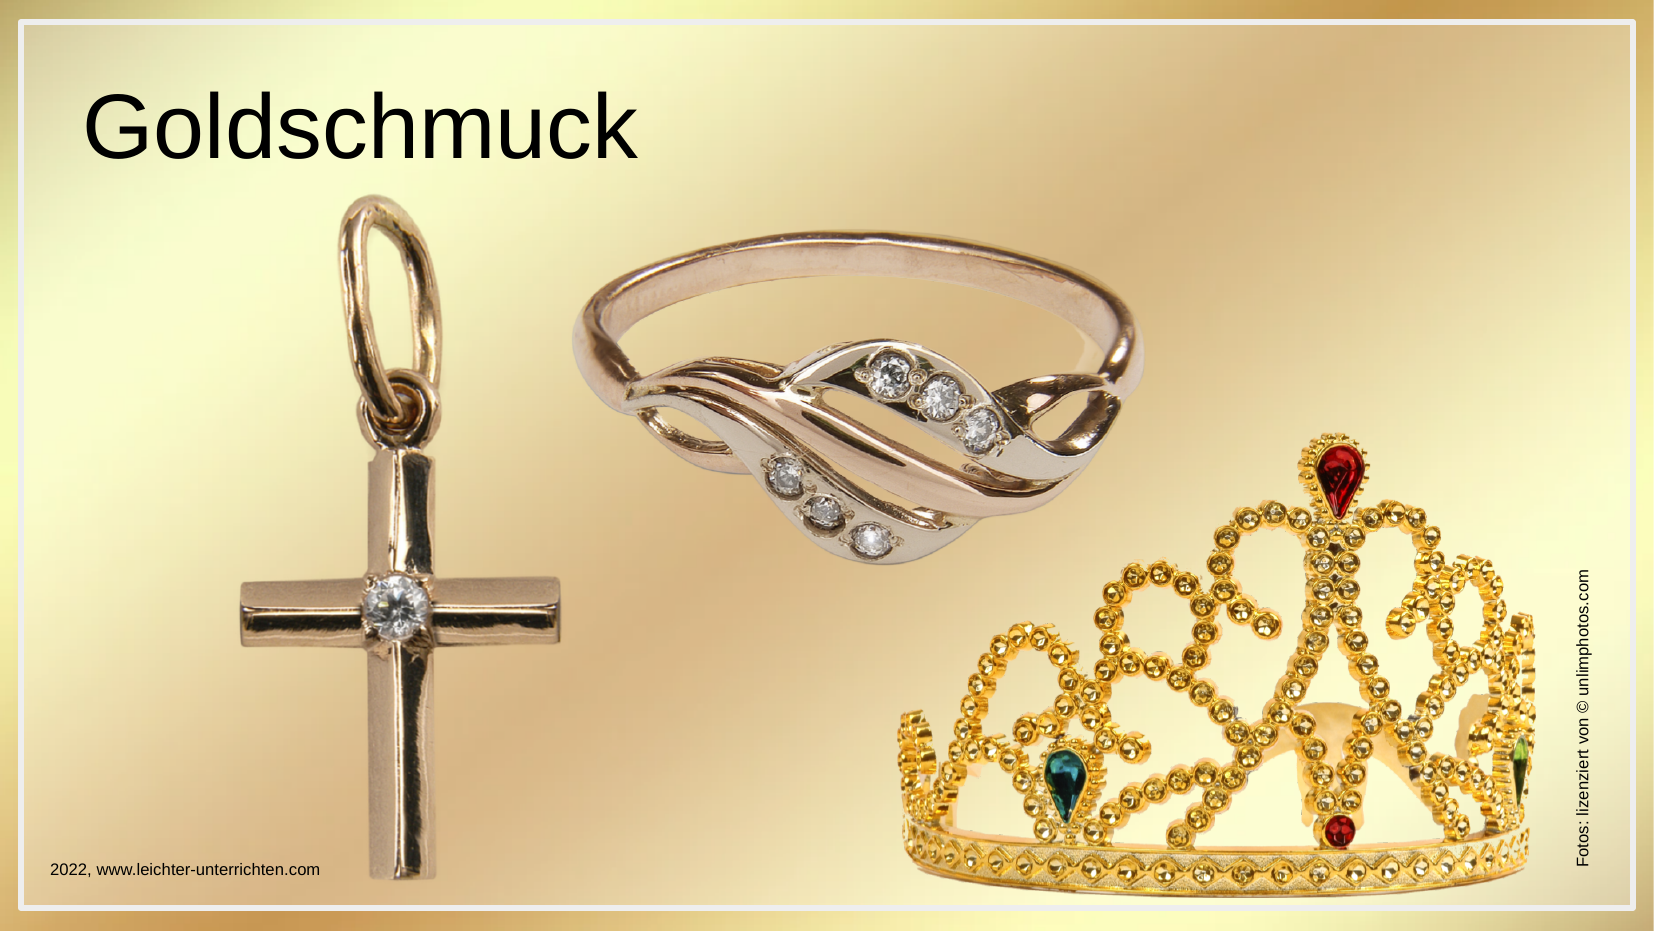

# Goldschmuck
Fotos: lizenziert von © unlimphotos.com